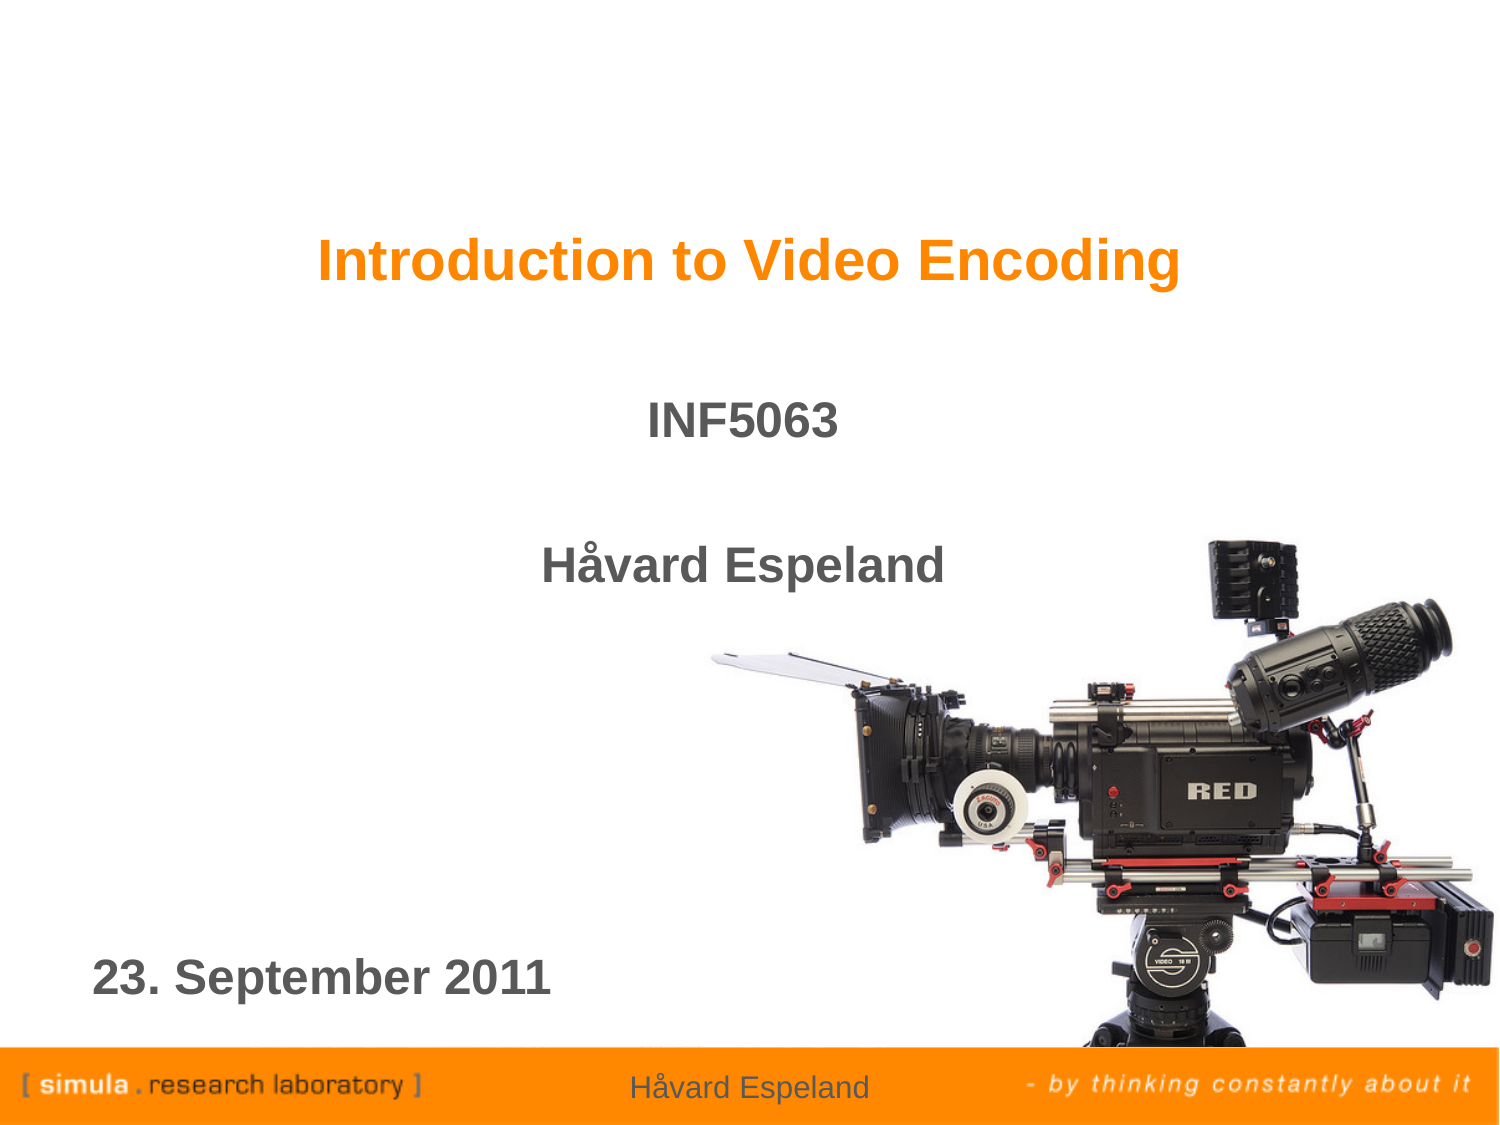

# Introduction to Video Encoding
INF5063
Håvard Espeland
23. September 2011